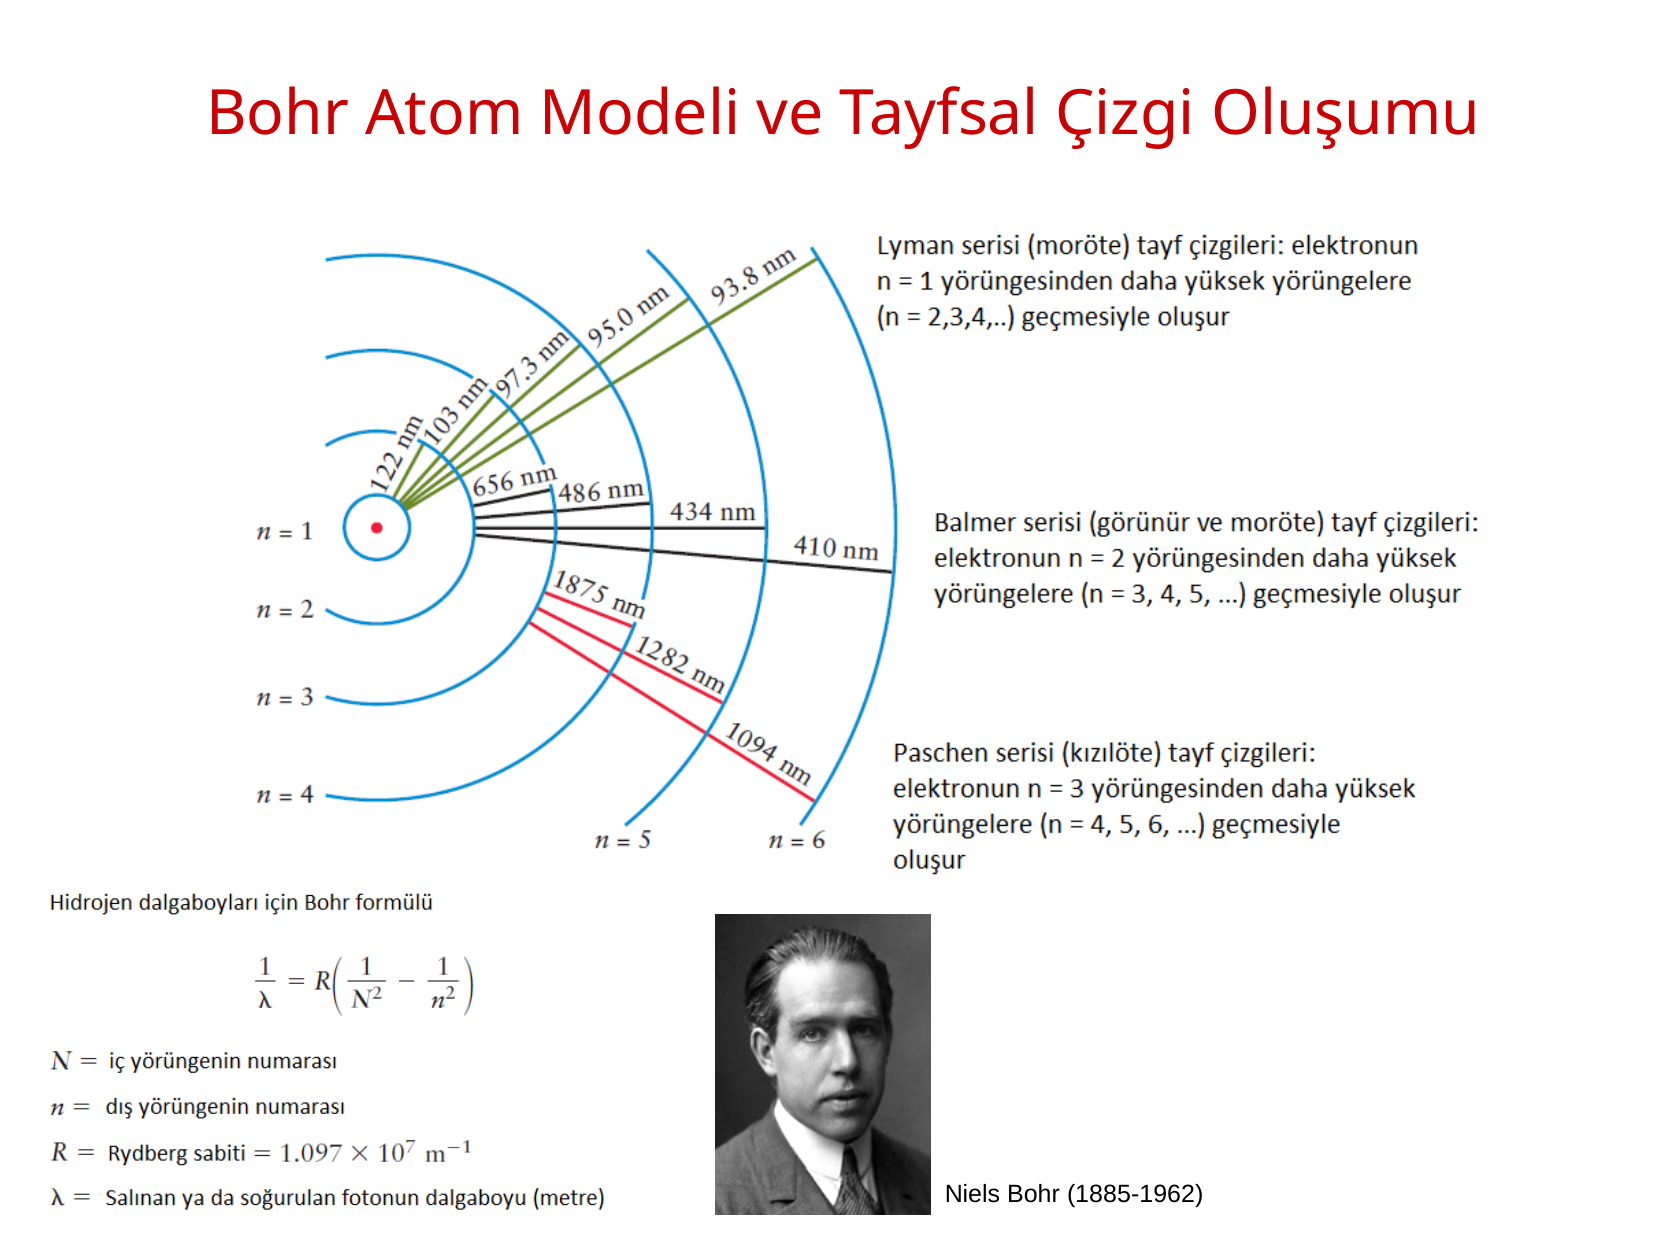

# Bohr Atom Modeli ve Tayfsal Çizgi Oluşumu
Niels Bohr (1885-1962)